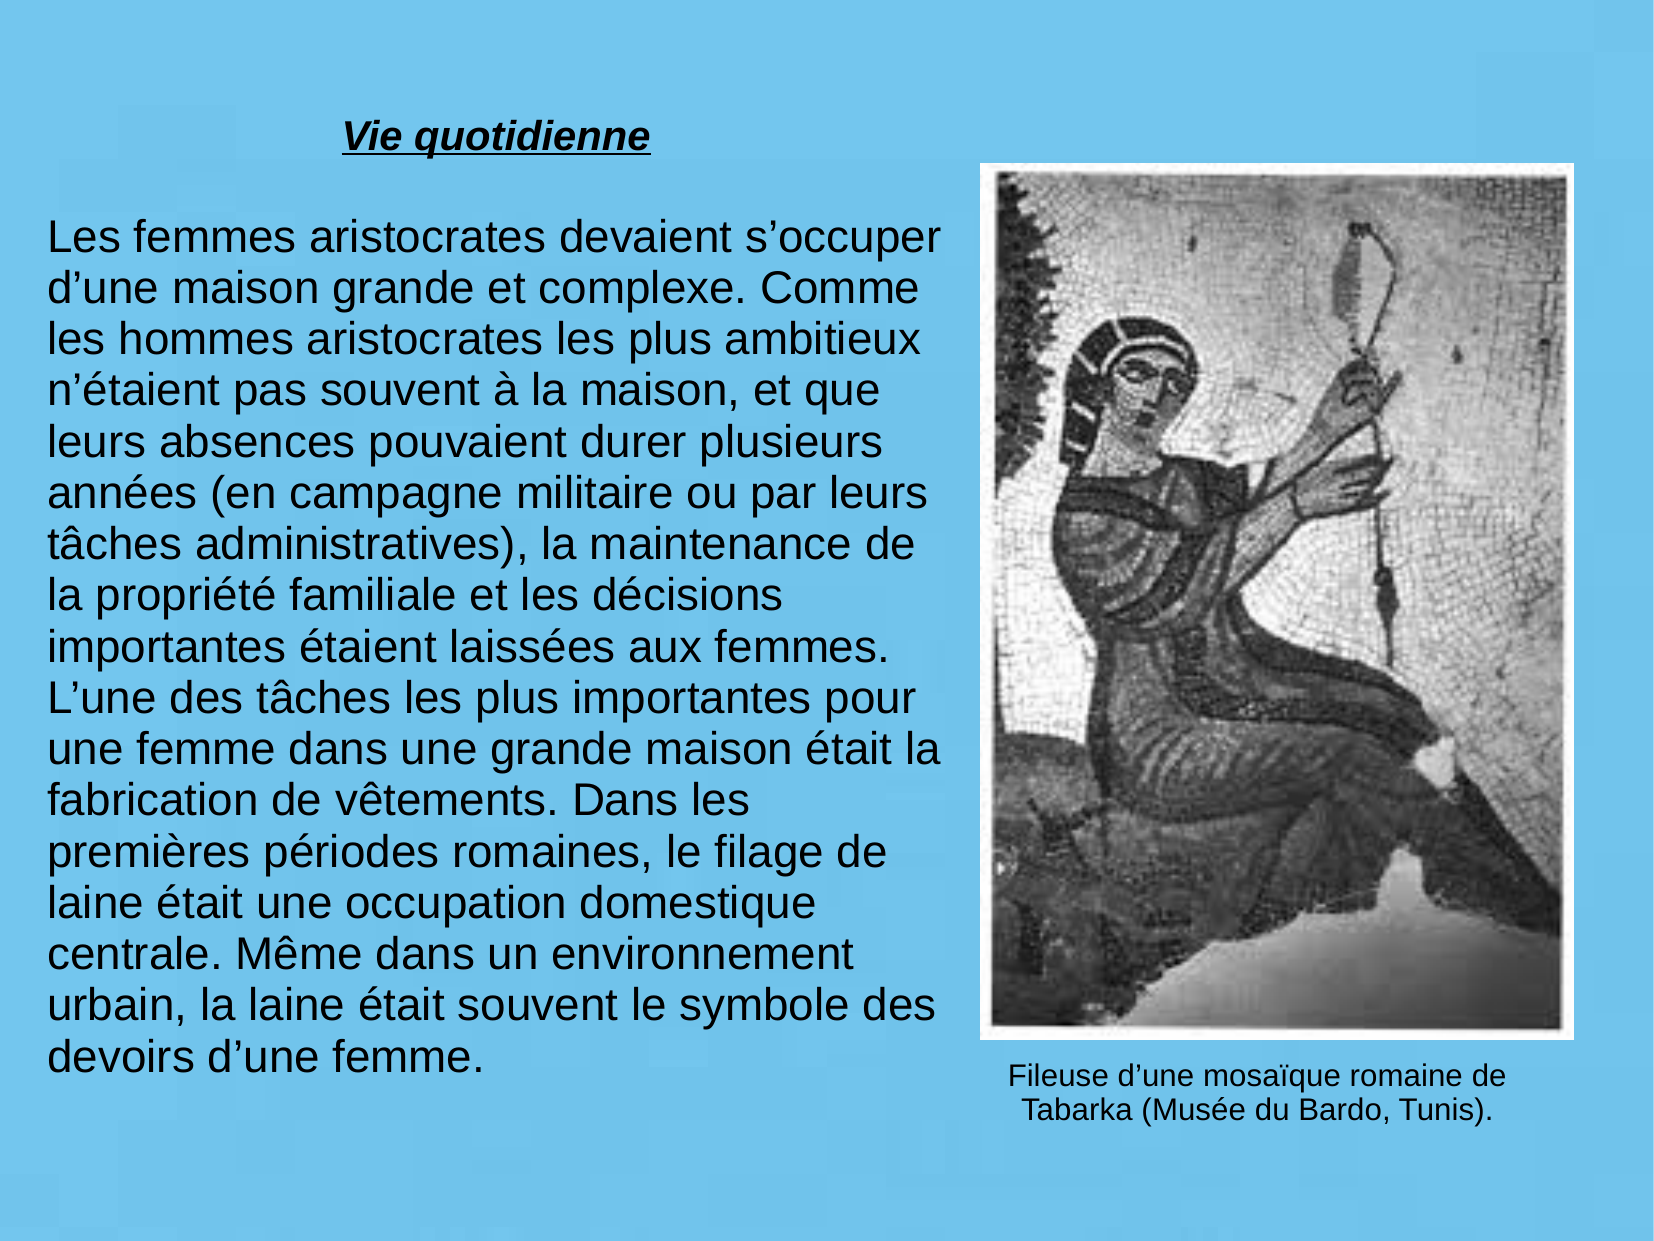

# Vie quotidienne
Les femmes aristocrates devaient s’occuper d’une maison grande et complexe. Comme les hommes aristocrates les plus ambitieux n’étaient pas souvent à la maison, et que leurs absences pouvaient durer plusieurs années (en campagne militaire ou par leurs tâches administratives), la maintenance de la propriété familiale et les décisions importantes étaient laissées aux femmes.
L’une des tâches les plus importantes pour une femme dans une grande maison était la fabrication de vêtements. Dans les premières périodes romaines, le filage de laine était une occupation domestique centrale. Même dans un environnement urbain, la laine était souvent le symbole des devoirs d’une femme.
Fileuse d’une mosaïque romaine de Tabarka (Musée du Bardo, Tunis).